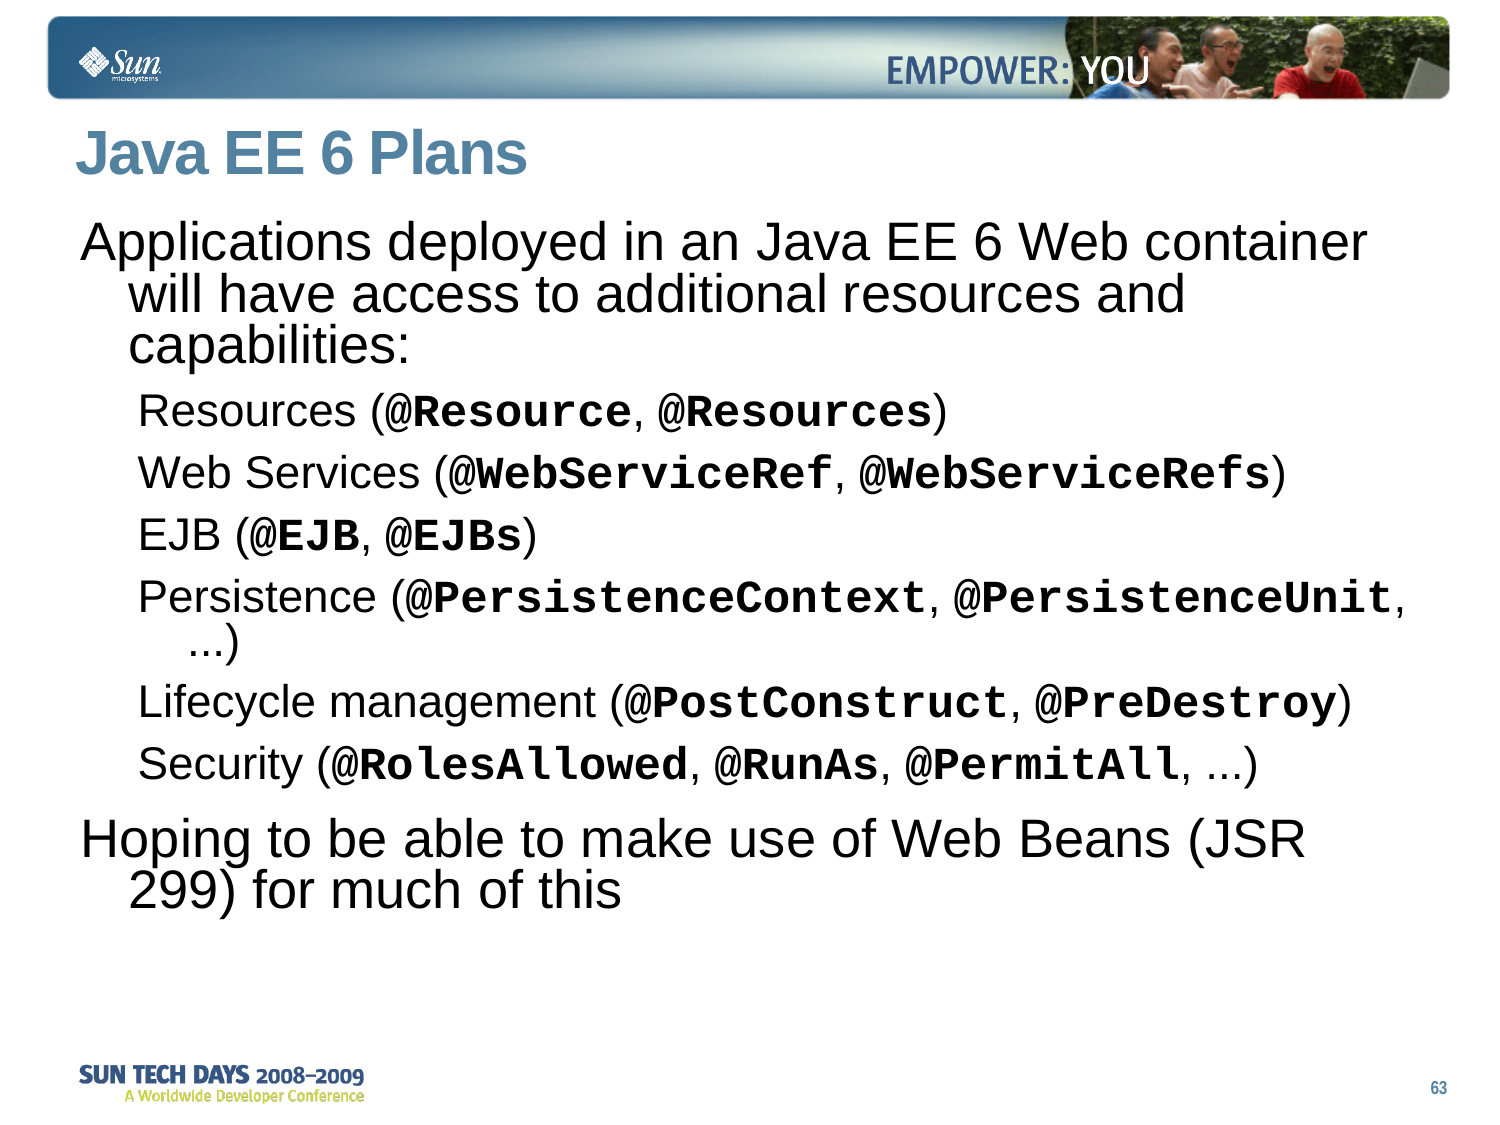

# Java EE 6 Plans
Applications deployed in an Java EE 6 Web container will have access to additional resources and capabilities:
Resources (@Resource, @Resources)
Web Services (@WebServiceRef, @WebServiceRefs)
EJB (@EJB, @EJBs)
Persistence (@PersistenceContext, @PersistenceUnit, ...)
Lifecycle management (@PostConstruct, @PreDestroy)
Security (@RolesAllowed, @RunAs, @PermitAll, ...)
Hoping to be able to make use of Web Beans (JSR 299) for much of this